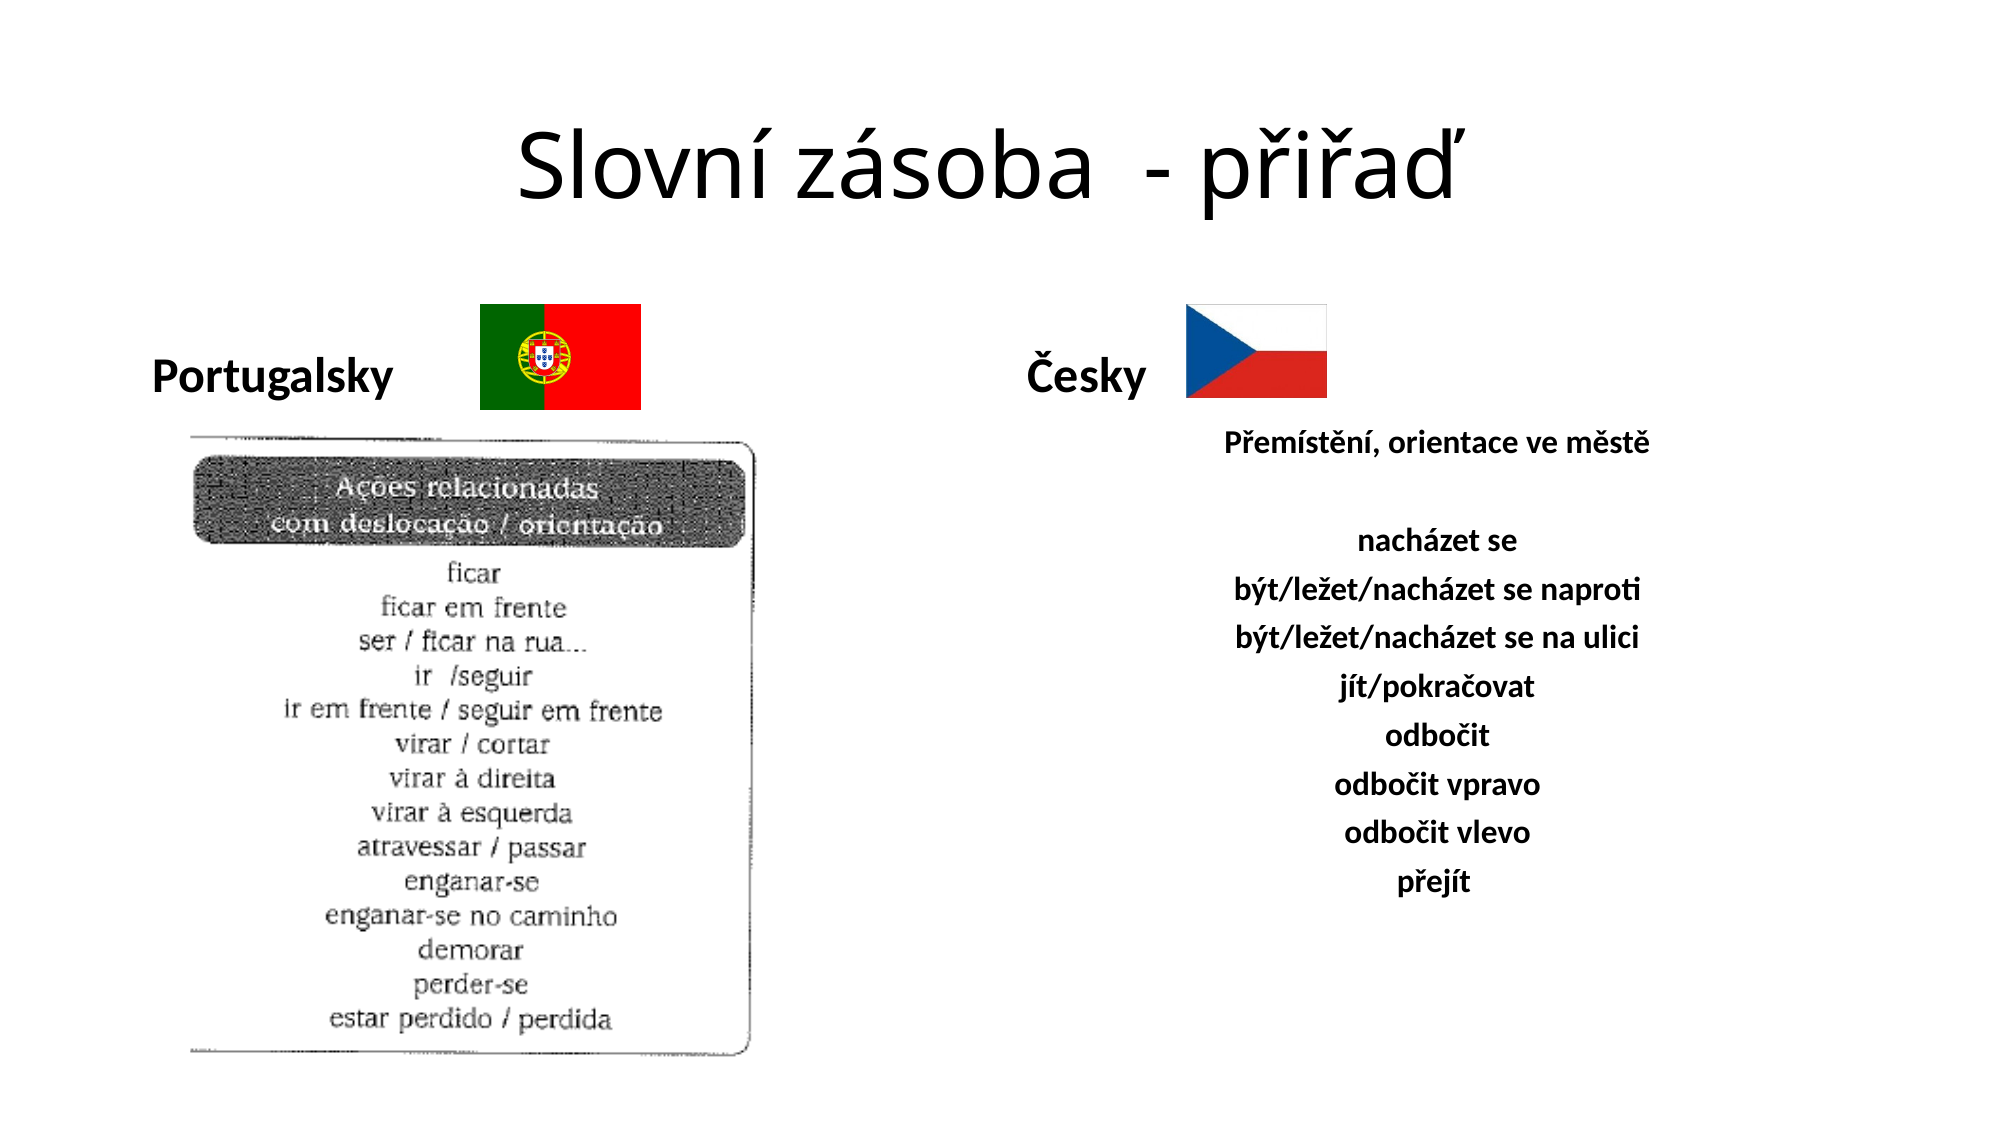

# Slovní zásoba - přiřaď
Portugalsky
Česky
Přemístění, orientace ve městě
nacházet se
být/ležet/nacházet se naproti
být/ležet/nacházet se na ulici
jít/pokračovat
odbočit
odbočit vpravo
odbočit vlevo
přejít